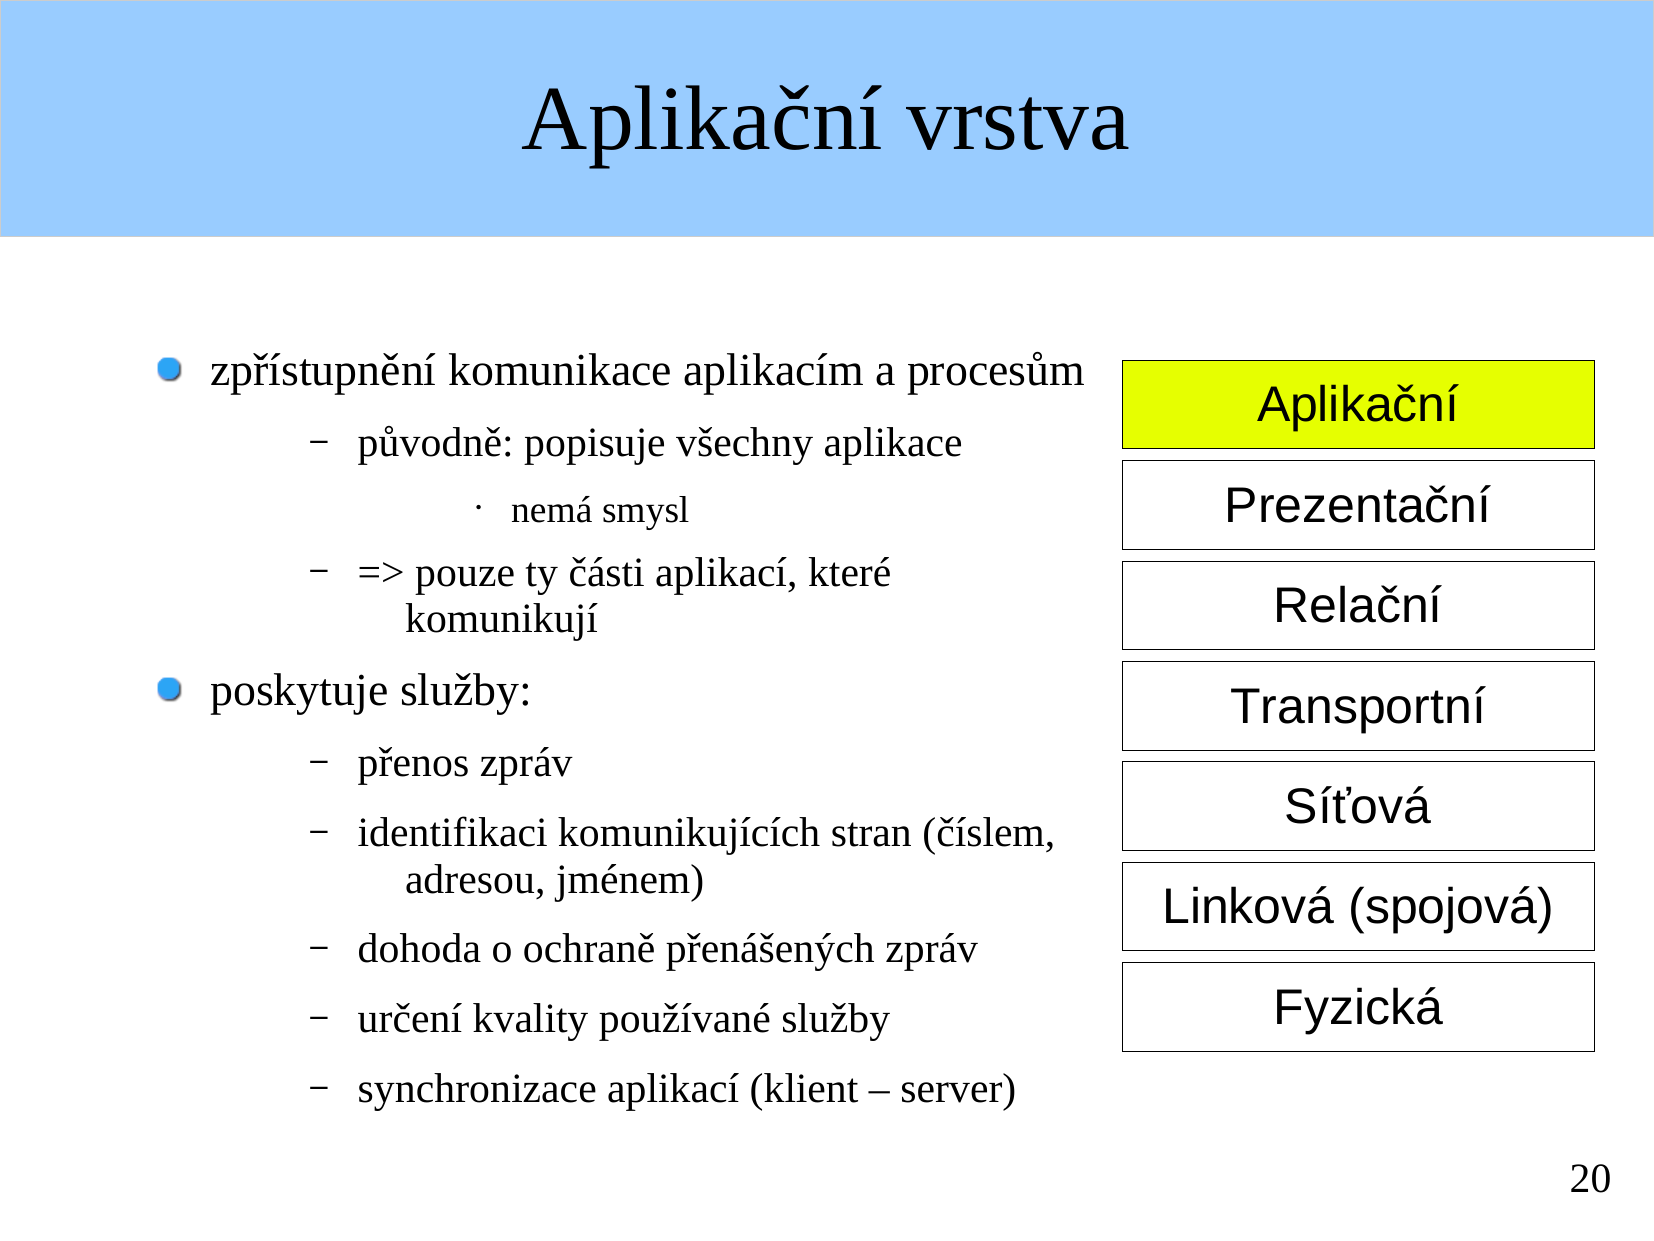

# Aplikační vrstva
zpřístupnění komunikace aplikacím a procesům
původně: popisuje všechny aplikace
nemá smysl
=> pouze ty části aplikací, které komunikují
poskytuje služby:
přenos zpráv
identifikaci komunikujících stran (číslem, adresou, jménem)
dohoda o ochraně přenášených zpráv
určení kvality používané služby
synchronizace aplikací (klient – server)
Aplikační
Prezentační
Relační
Transportní
Síťová
Linková (spojová)
Fyzická